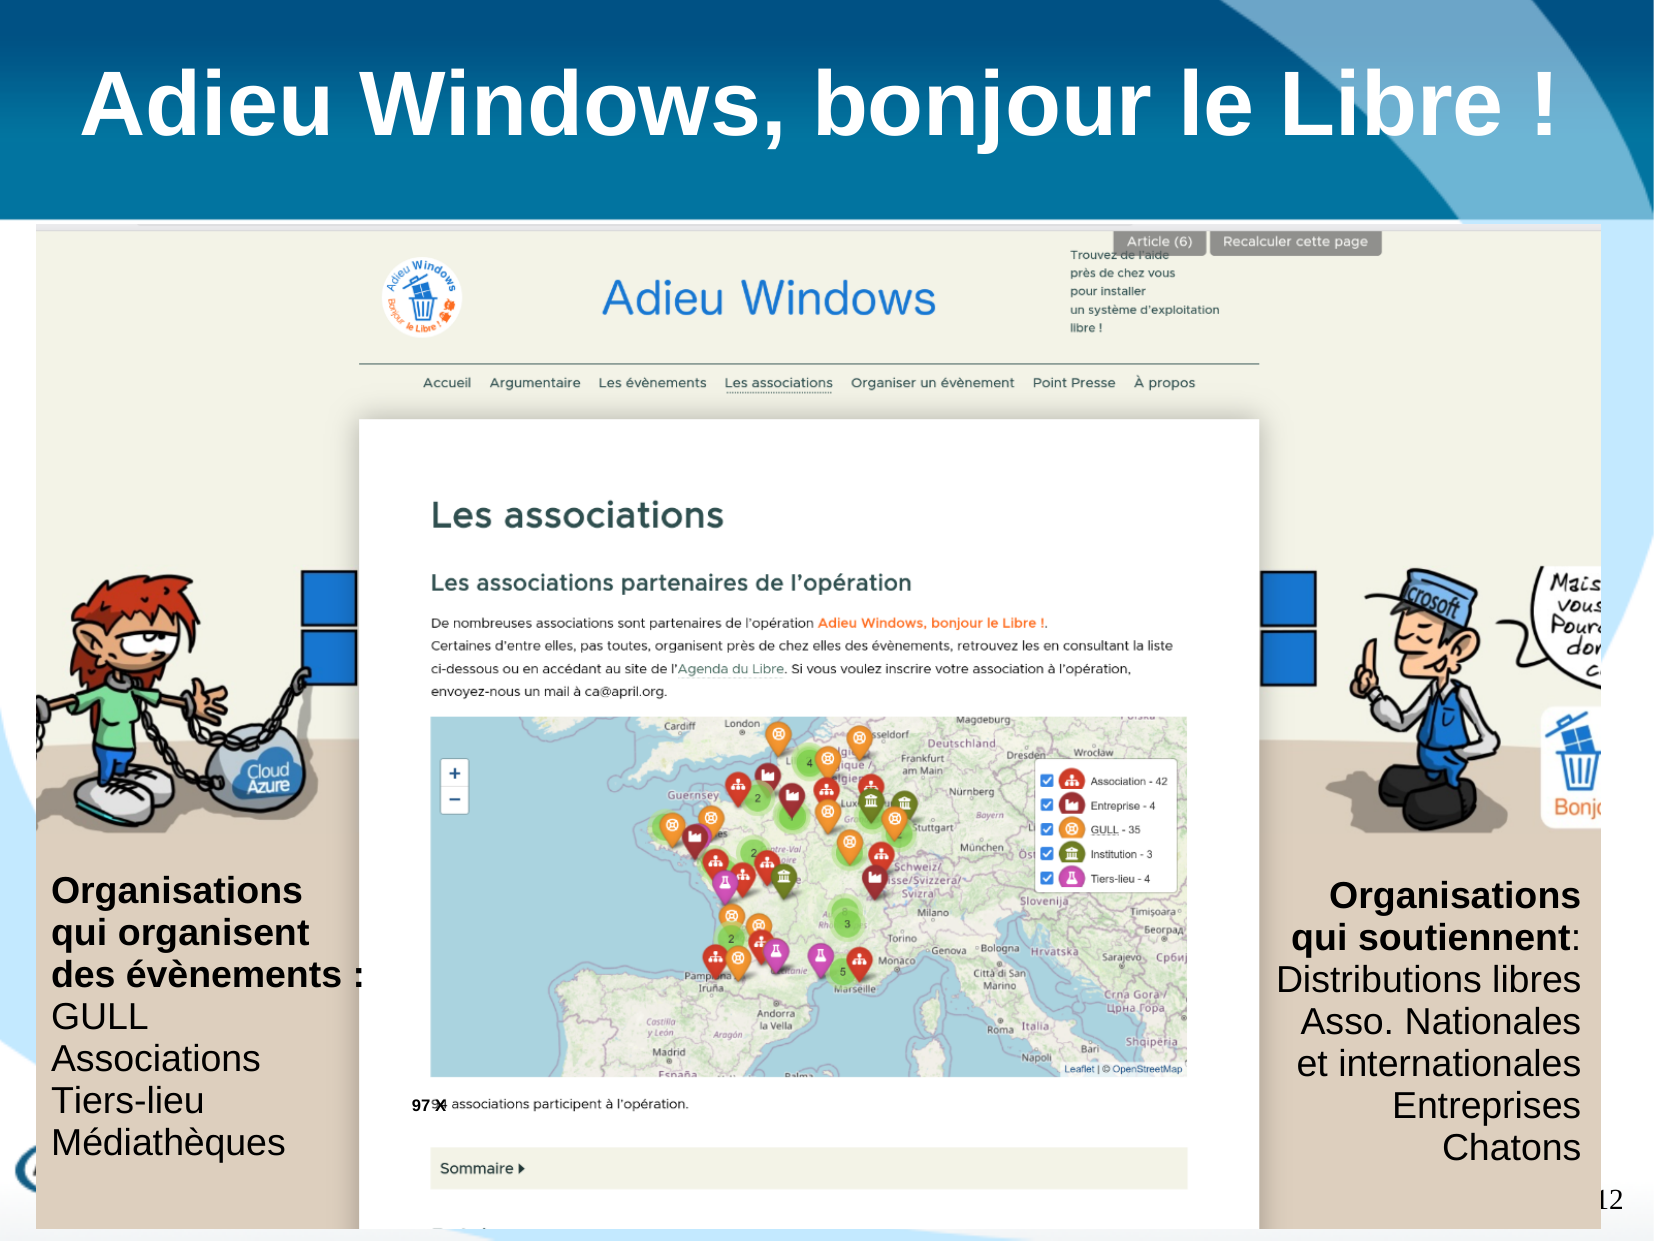

# Adieu Windows, bonjour le Libre !
Organisations
qui organisent
des évènements :
GULL
Associations
Tiers-lieu
Médiathèques
Organisations
qui soutiennent:
Distributions libres
Asso. Nationales
et internationales
Entreprises
Chatons
97 X
Adieu Windows, bonjour le Libre!
12